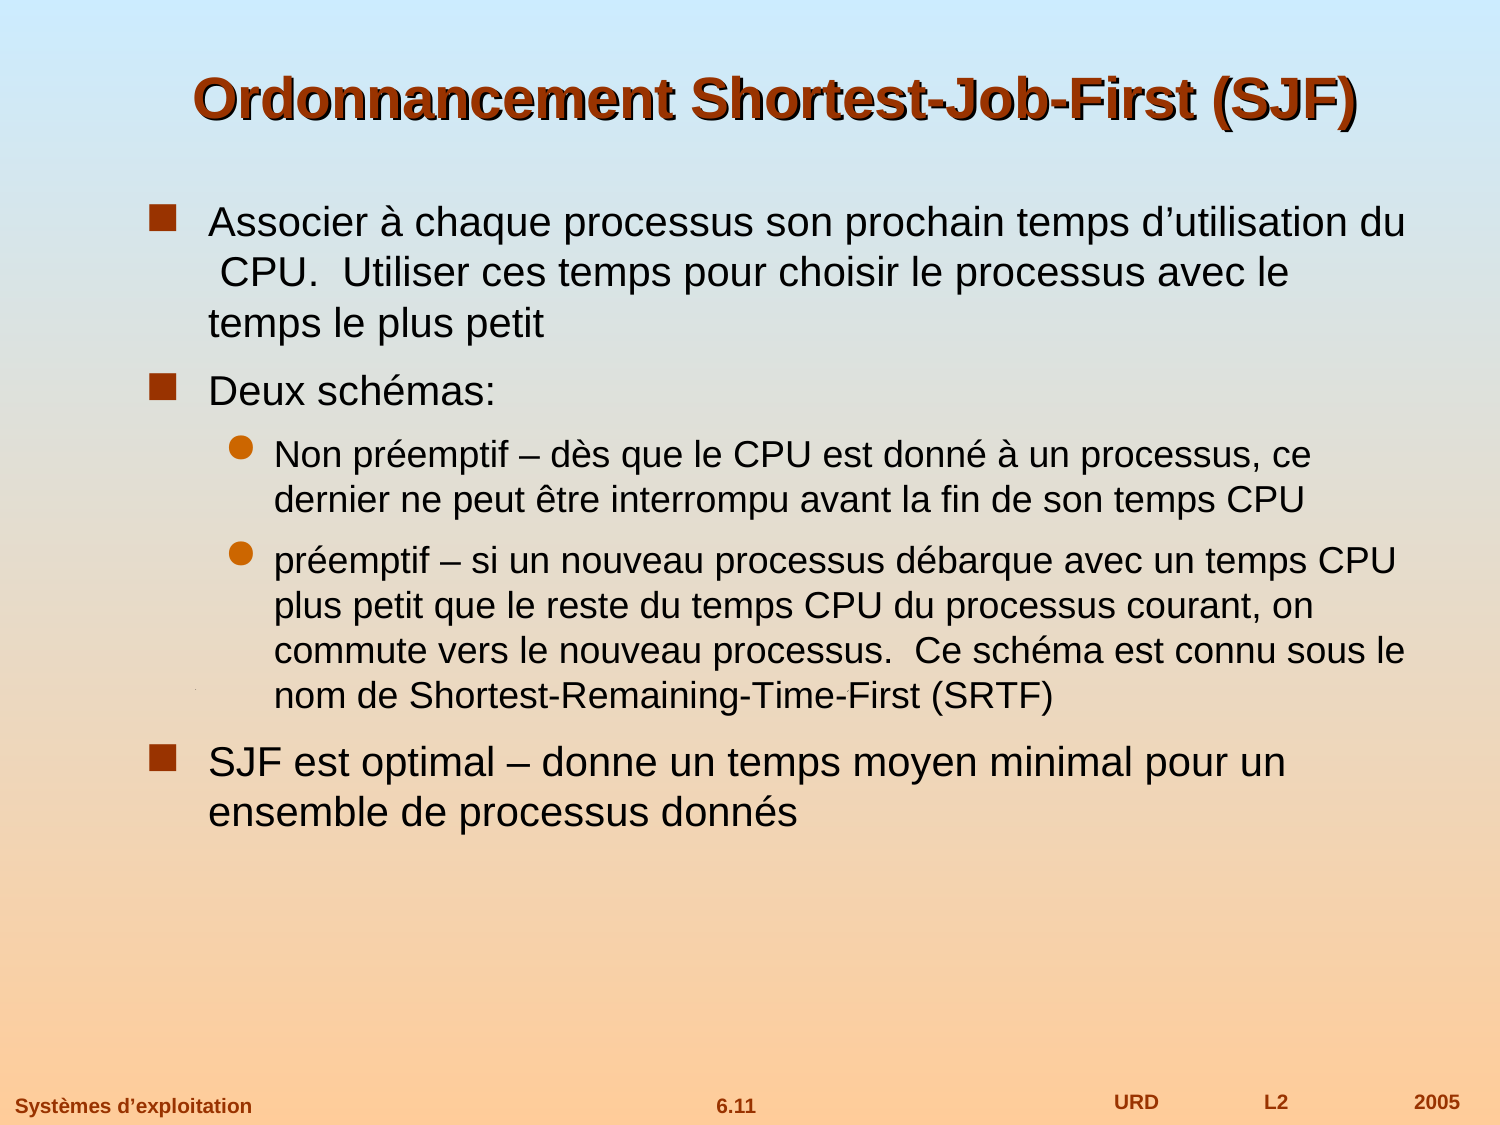

# Ordonnancement Shortest-Job-First (SJF)
Associer à chaque processus son prochain temps d’utilisation du CPU. Utiliser ces temps pour choisir le processus avec le temps le plus petit
Deux schémas:
Non préemptif – dès que le CPU est donné à un processus, ce dernier ne peut être interrompu avant la fin de son temps CPU
préemptif – si un nouveau processus débarque avec un temps CPU plus petit que le reste du temps CPU du processus courant, on commute vers le nouveau processus. Ce schéma est connu sous le nom de Shortest-Remaining-Time-First (SRTF)
SJF est optimal – donne un temps moyen minimal pour un ensemble de processus donnés